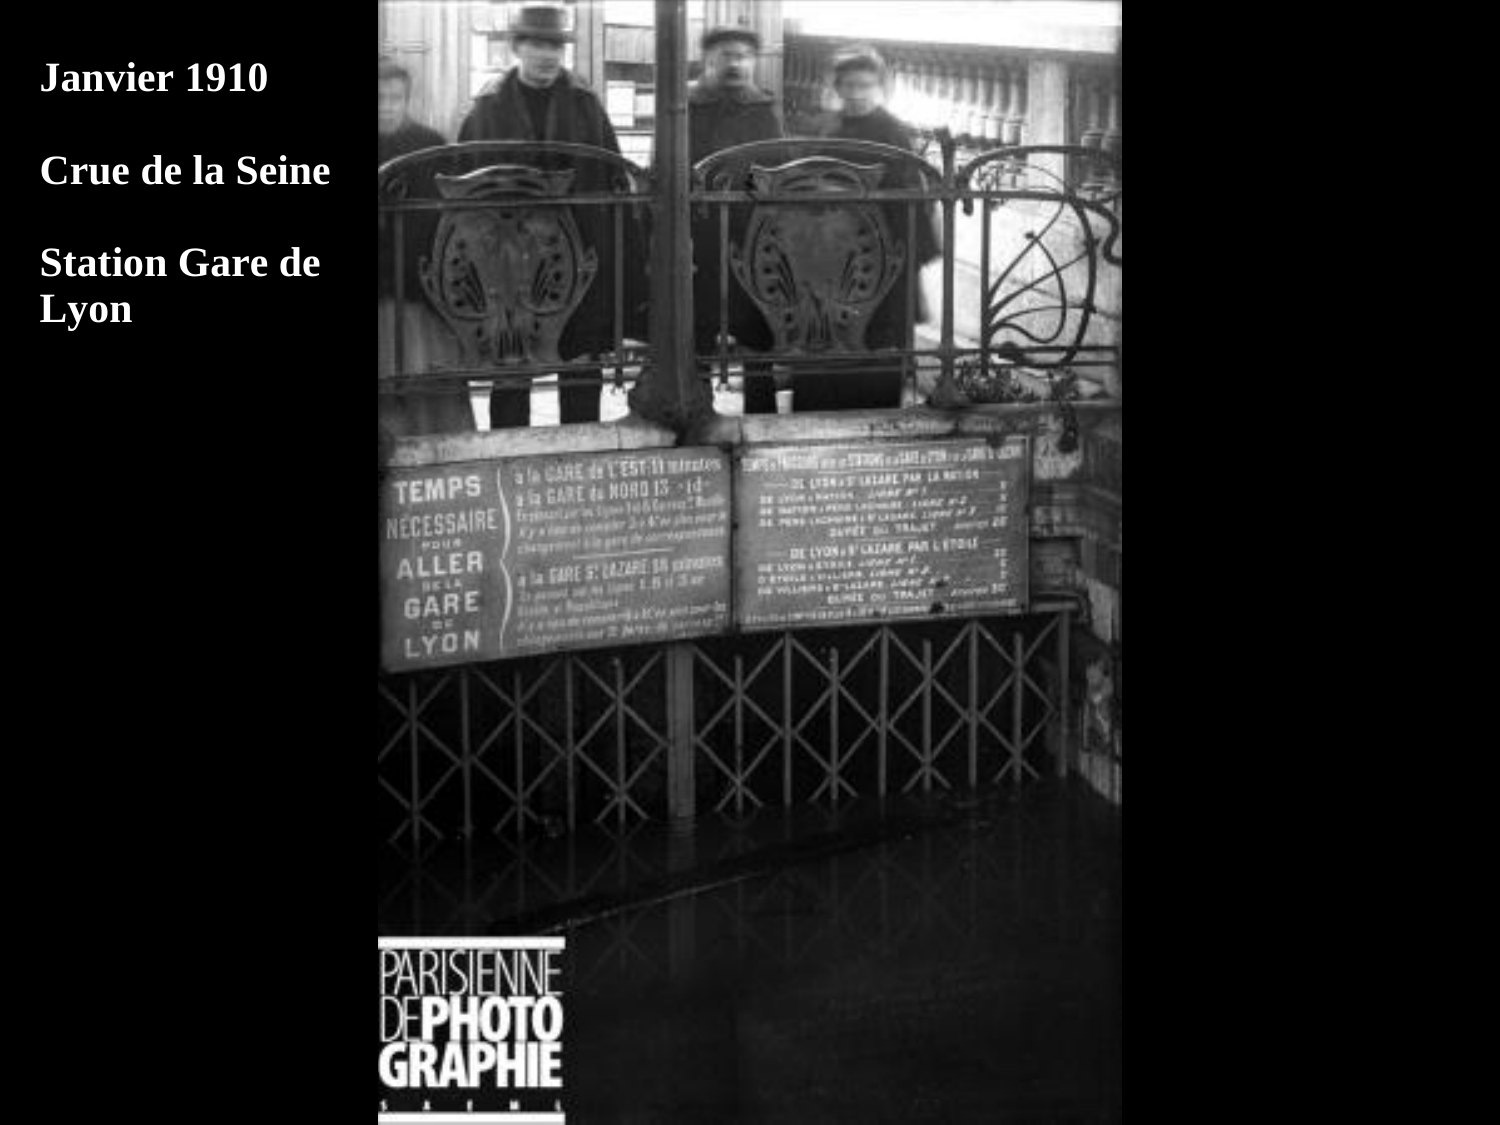

Janvier 1910
Crue de la Seine
Station Gare de
Lyon